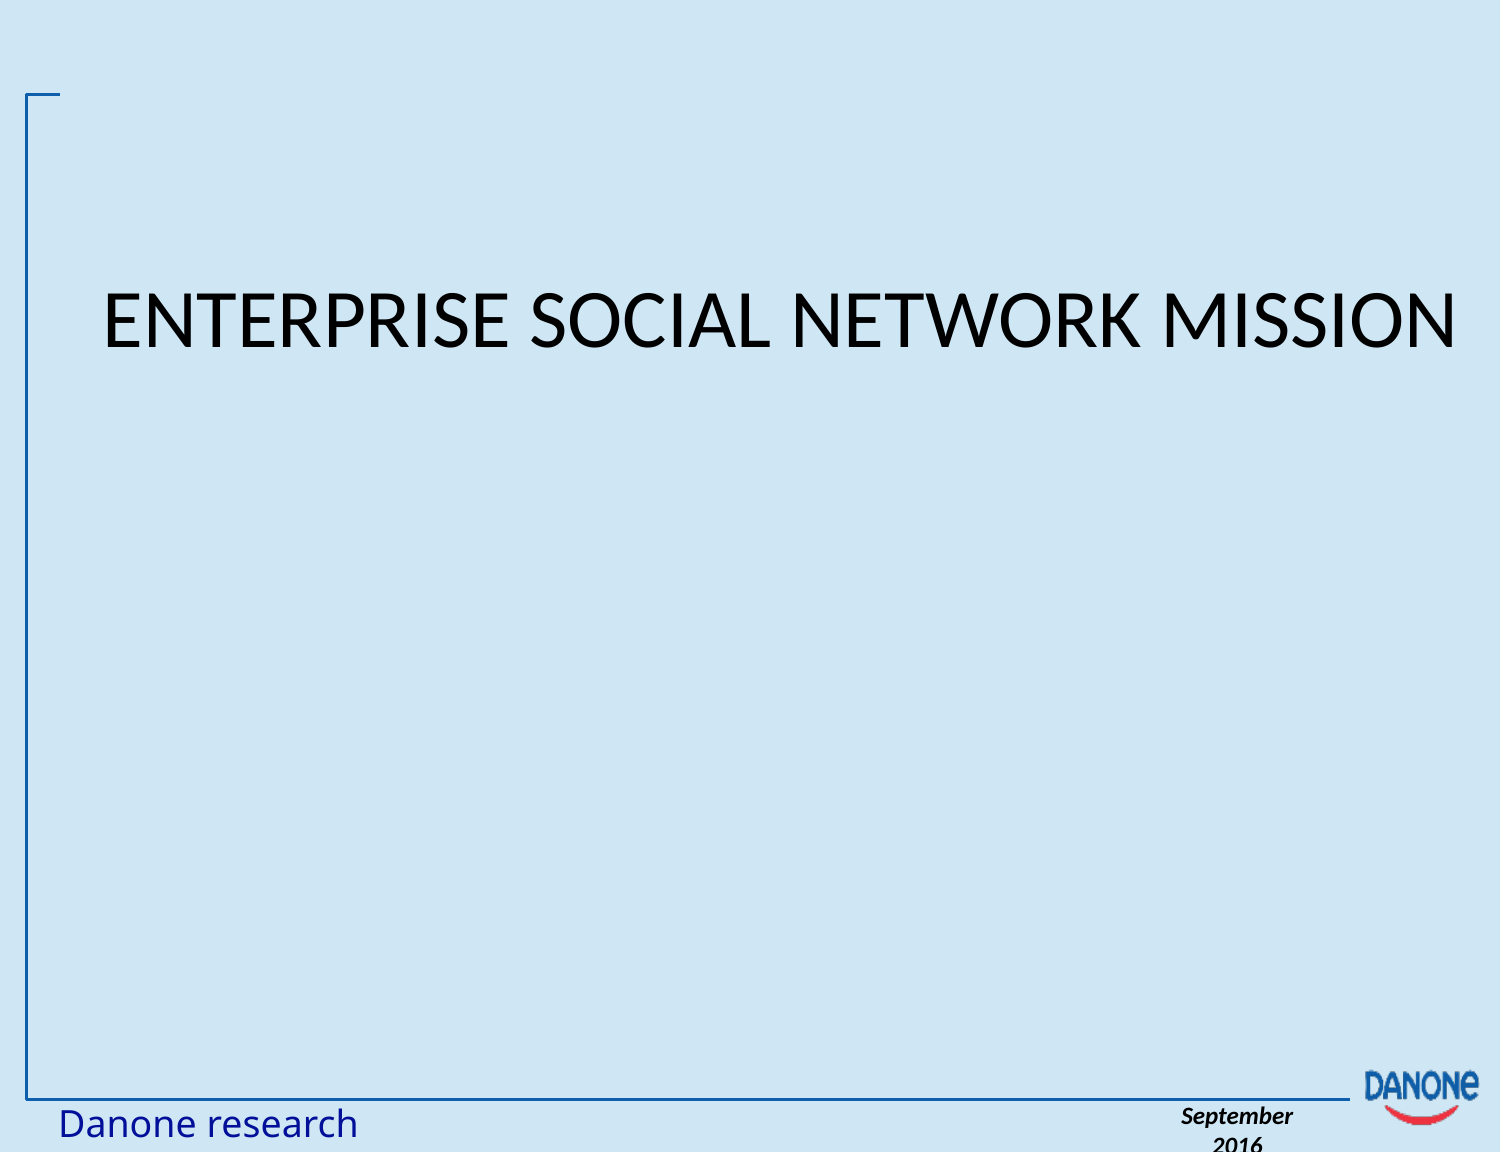

ENTERPRISE SOCIAL NETWORK MISSION
Danone research
September 2016